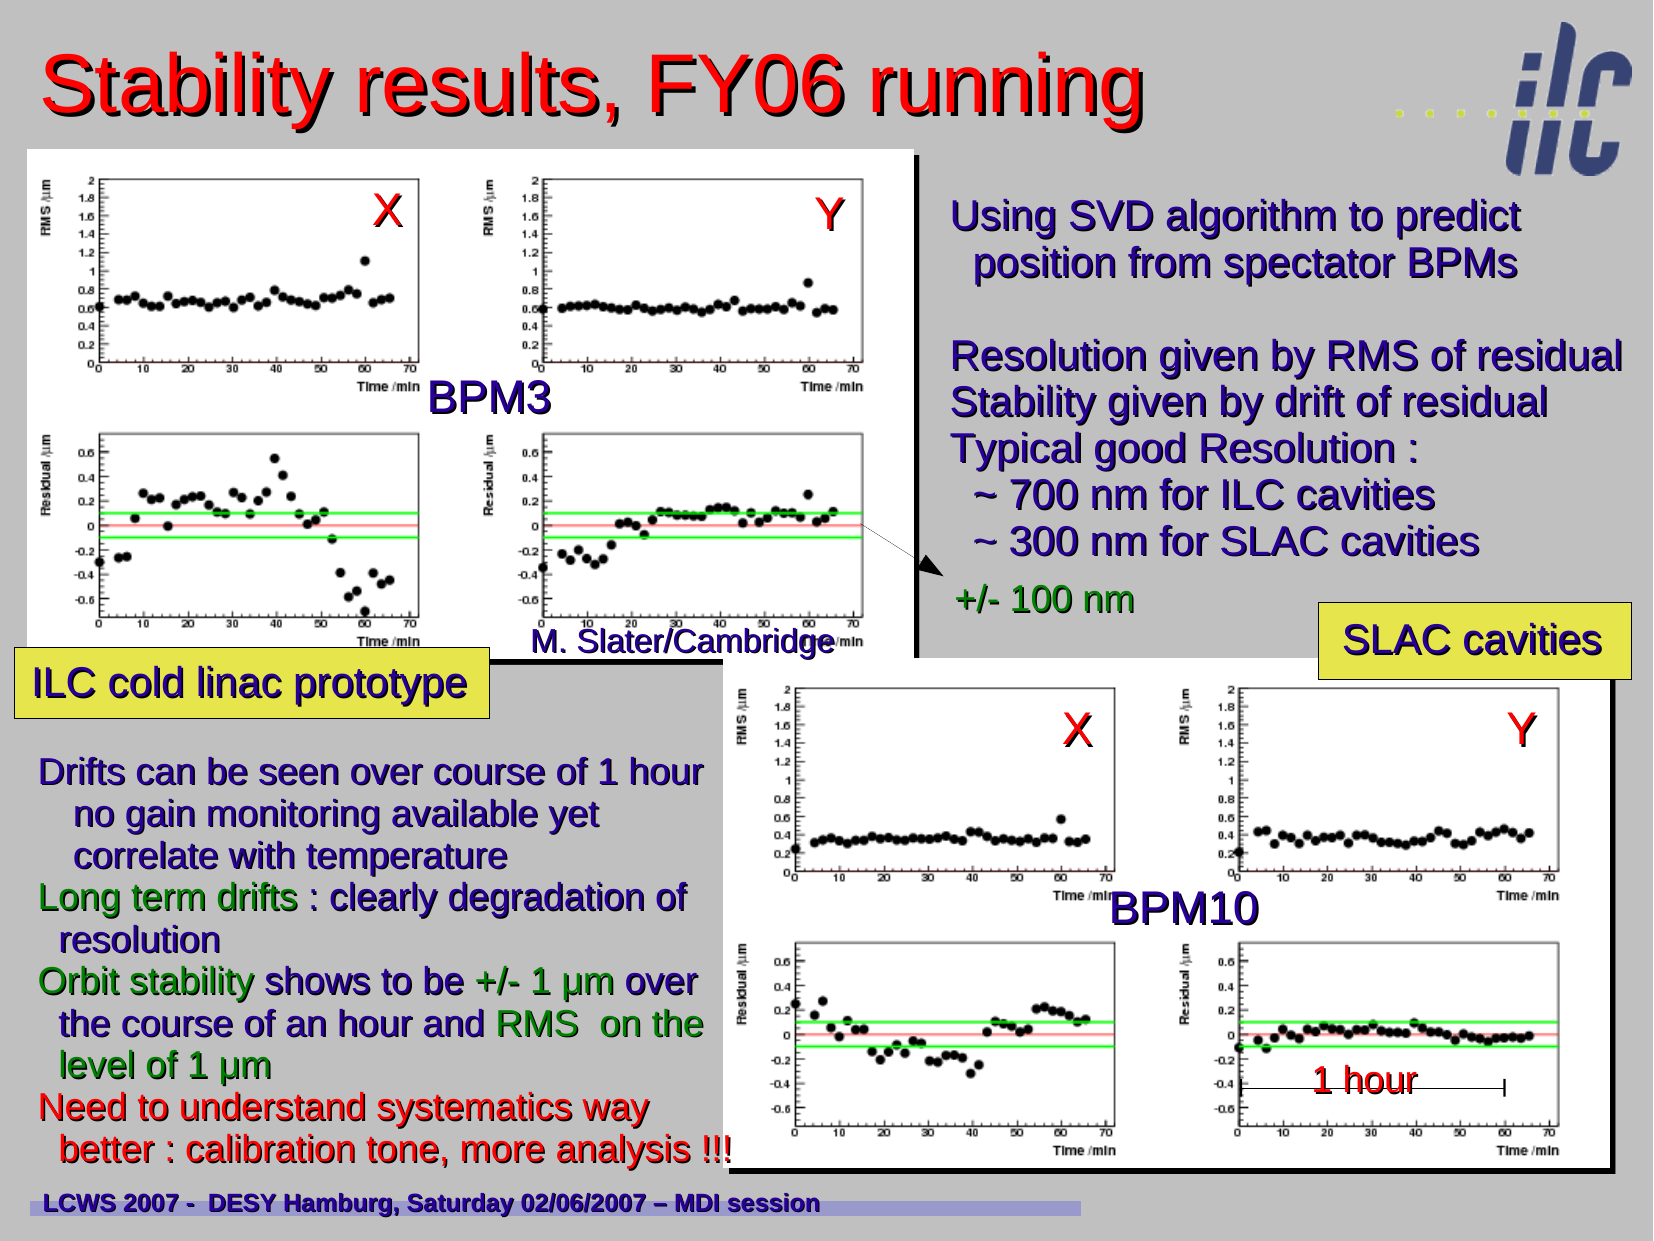

Stability results, FY06 running
X
Y
 Using SVD algorithm to predict
 position from spectator BPMs
 Resolution given by RMS of residual
 Stability given by drift of residual
 Typical good Resolution :
 ~ 700 nm for ILC cavities
 ~ 300 nm for SLAC cavities
BPM3
+/- 100 nm
SLAC cavities
M. Slater/Cambridge
ILC cold linac prototype
X
Y
 Drifts can be seen over course of 1 hour
 no gain monitoring available yet
 correlate with temperature
 Long term drifts : clearly degradation of
 resolution
 Orbit stability shows to be +/- 1 μm over
 the course of an hour and RMS on the
 level of 1 μm
 Need to understand systematics way
 better : calibration tone, more analysis !!!
BPM10
1 hour
LCWS 2007 - DESY Hamburg, Saturday 02/06/2007 – MDI session